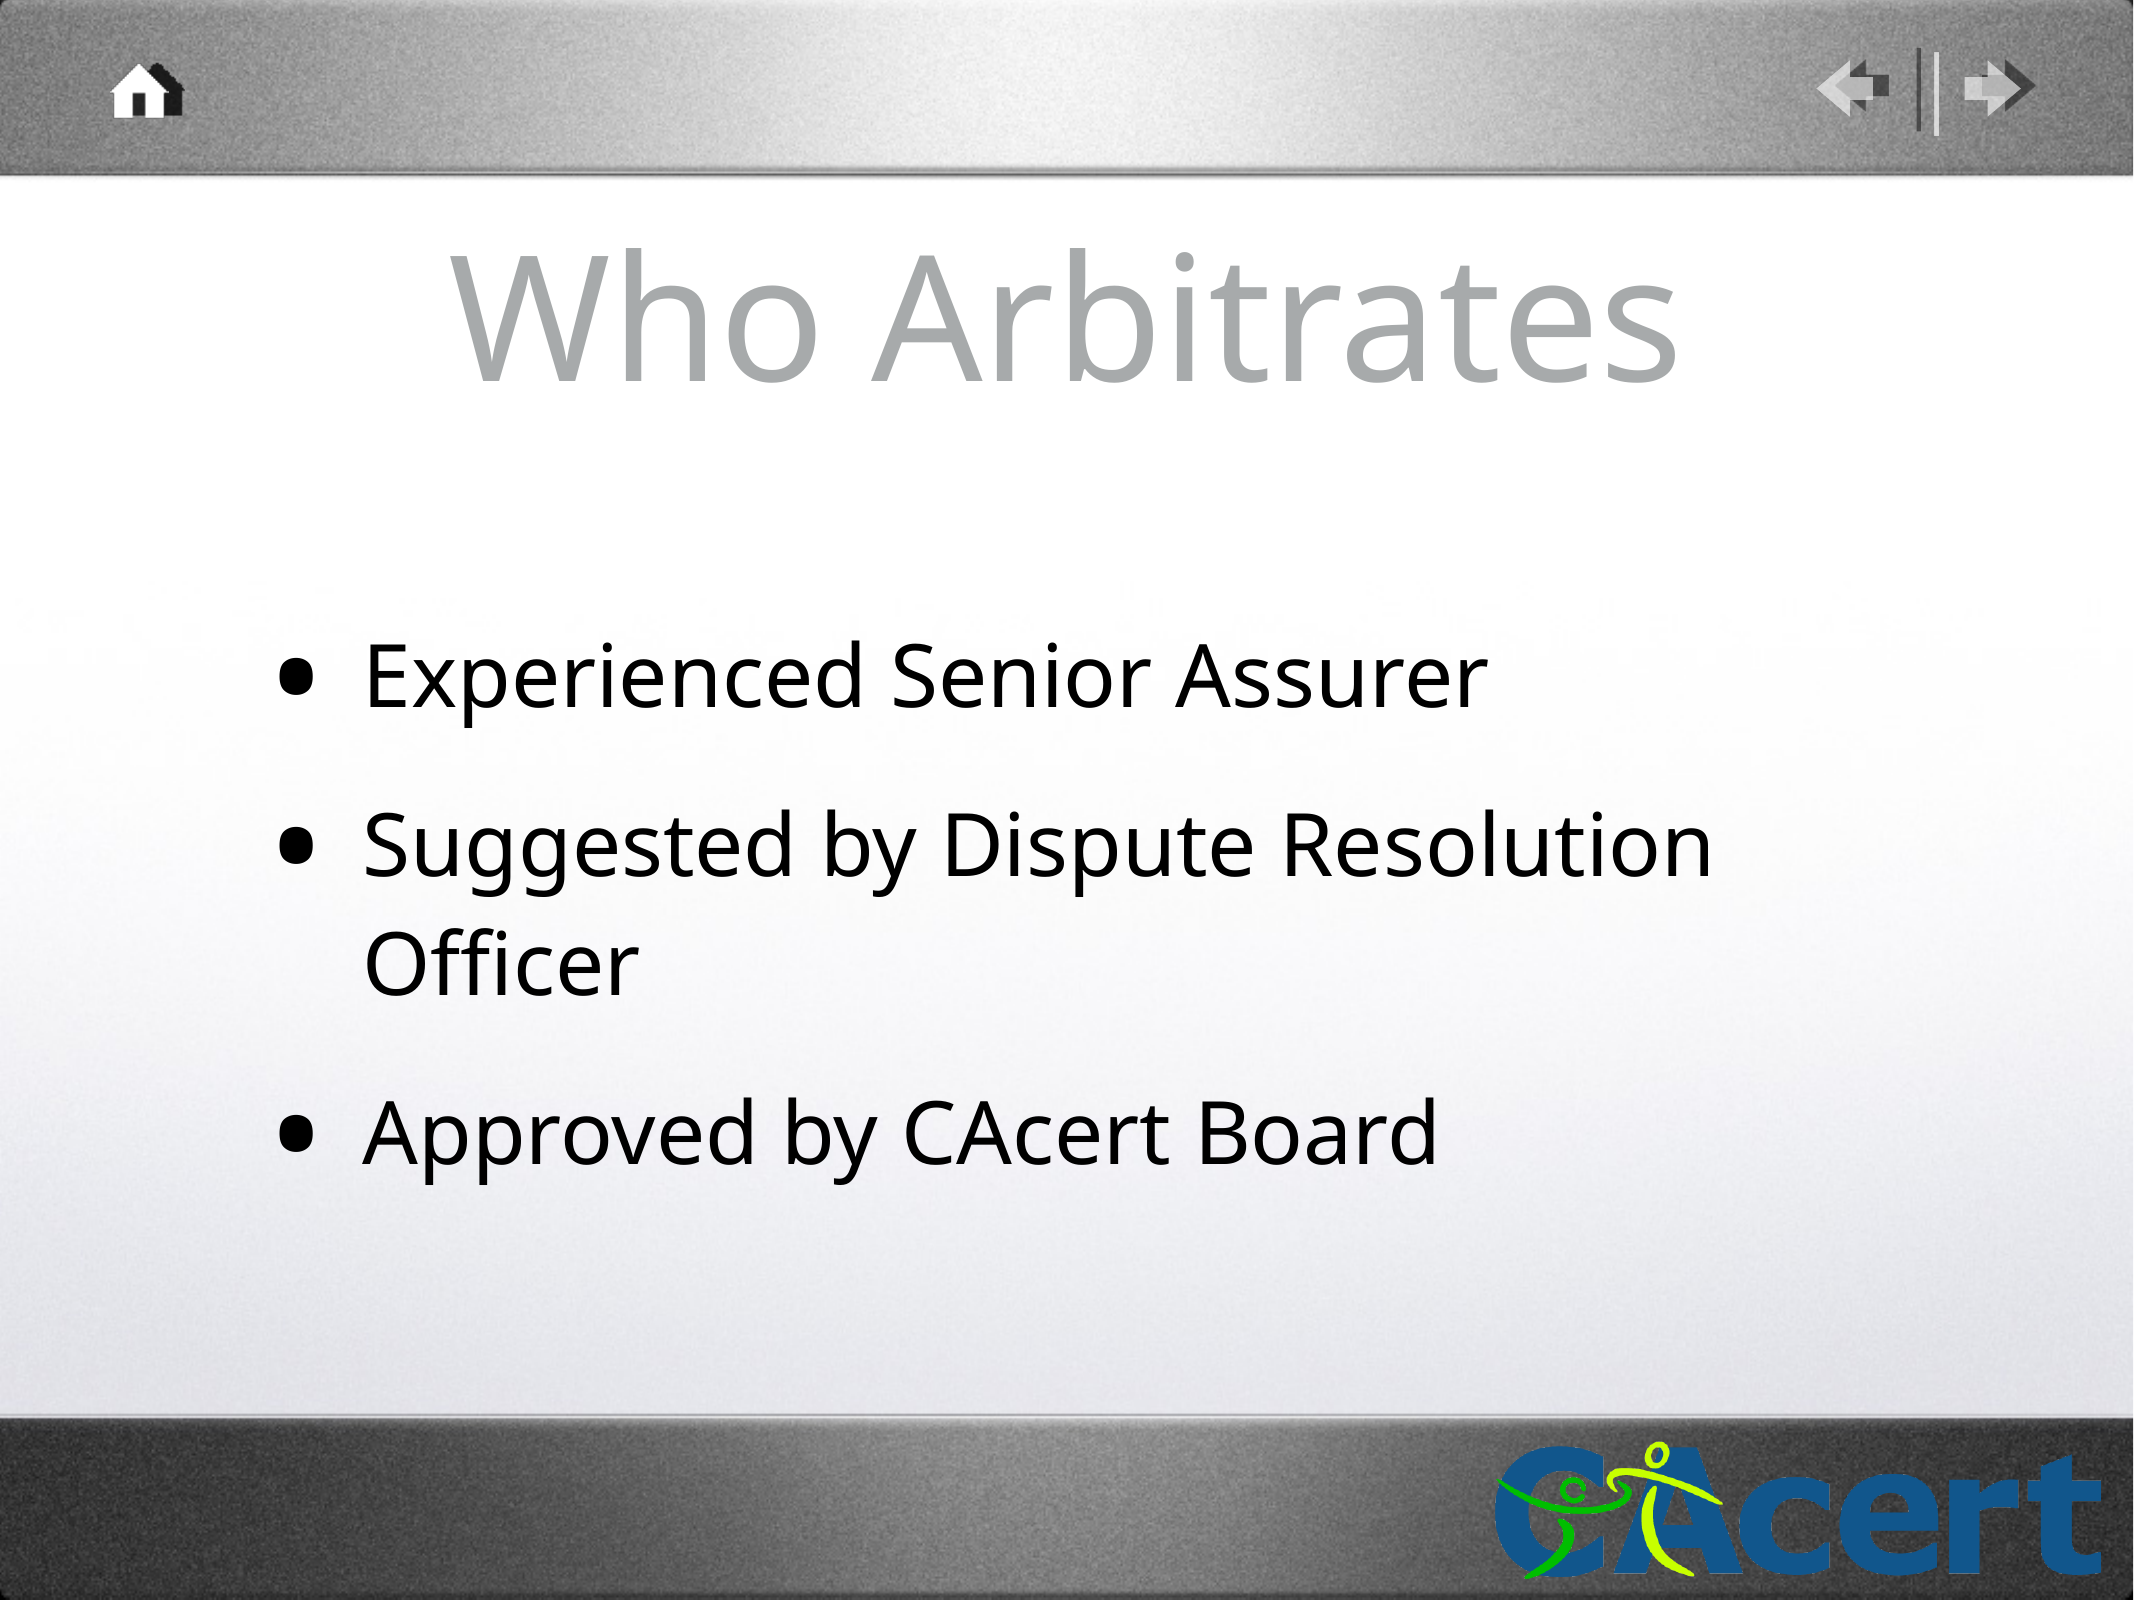

# Who Arbitrates
Experienced Senior Assurer
Suggested by Dispute Resolution Officer
Approved by CAcert Board